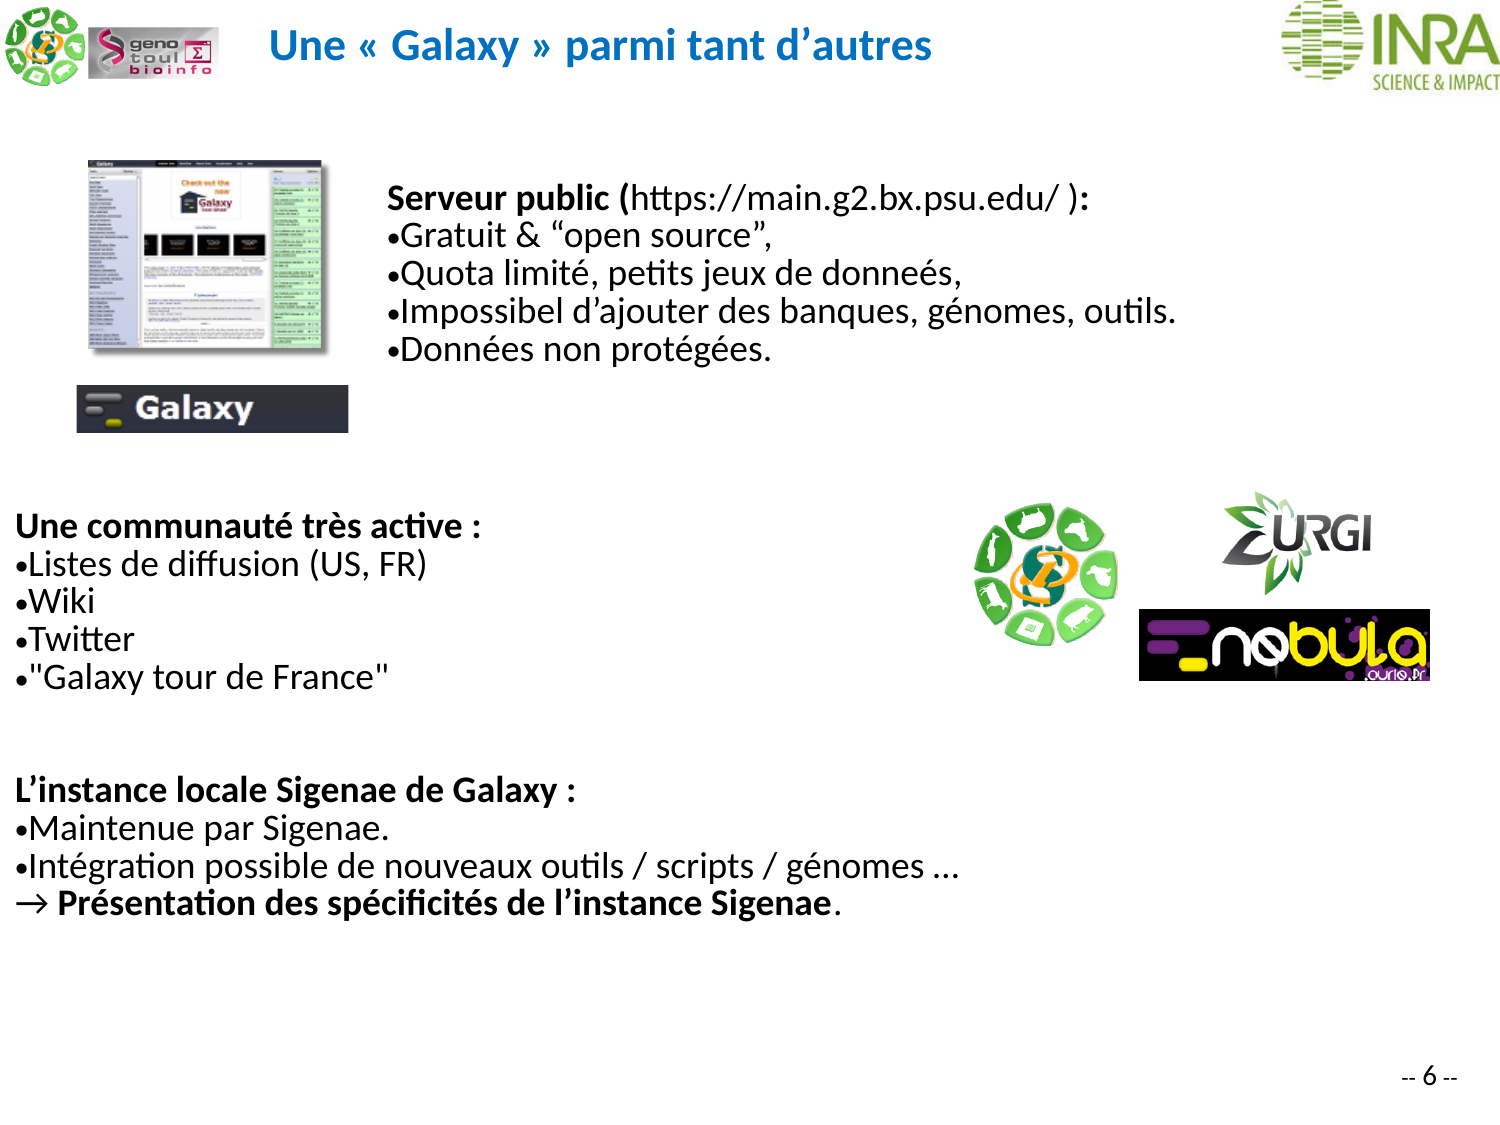

Une « Galaxy » parmi tant d’autres
Serveur public (https://main.g2.bx.psu.edu/ ):
Gratuit & “open source”,
Quota limité, petits jeux de donneés,
Impossibel d’ajouter des banques, génomes, outils.
Données non protégées.
Une communauté très active :
Listes de diffusion (US, FR)
Wiki
Twitter
"Galaxy tour de France"
L’instance locale Sigenae de Galaxy :
Maintenue par Sigenae.
Intégration possible de nouveaux outils / scripts / génomes …
→ Présentation des spécificités de l’instance Sigenae.